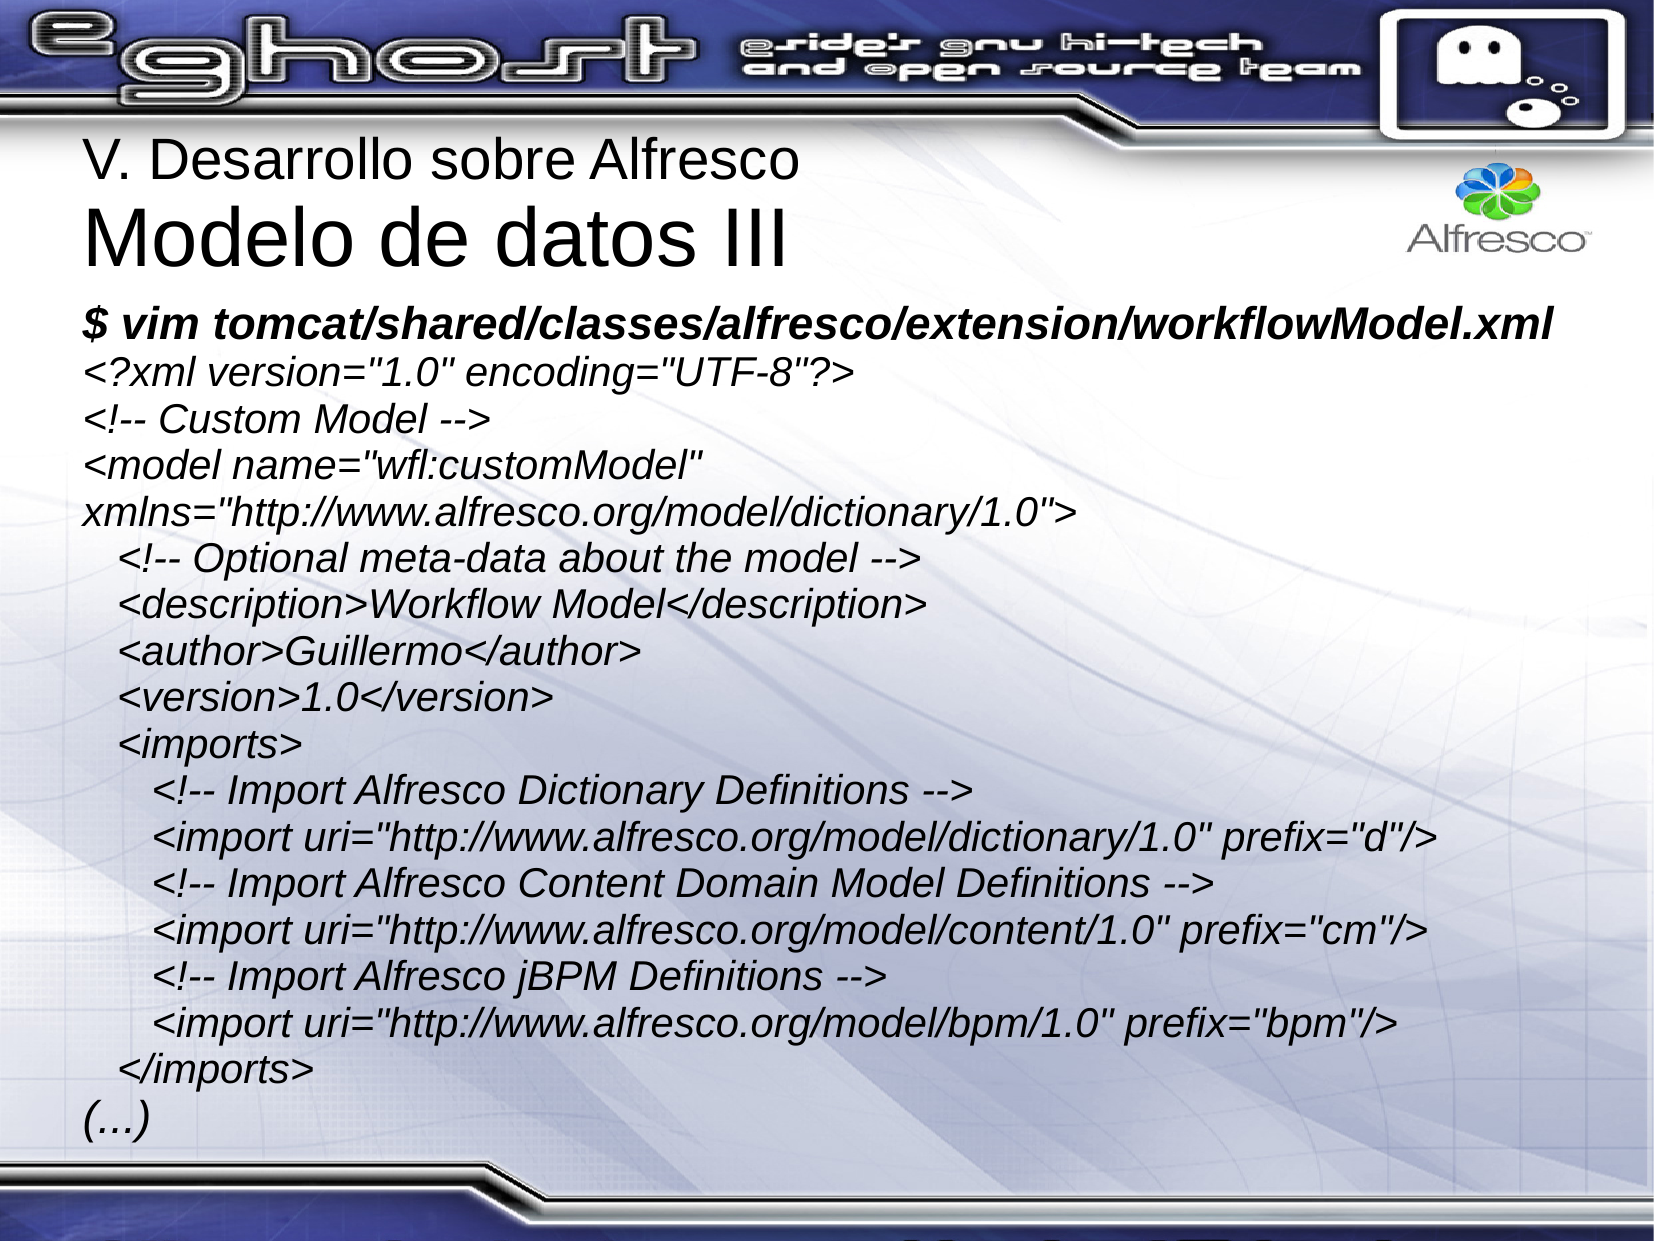

# V. Desarrollo sobre Alfresco Modelo de datos III
$ vim tomcat/shared/classes/alfresco/extension/workflowModel.xml
<?xml version="1.0" encoding="UTF-8"?>
<!-- Custom Model -->
<model name="wfl:customModel" xmlns="http://www.alfresco.org/model/dictionary/1.0">
 <!-- Optional meta-data about the model -->
 <description>Workflow Model</description>
 <author>Guillermo</author>
 <version>1.0</version>
 <imports>
 <!-- Import Alfresco Dictionary Definitions -->
 <import uri="http://www.alfresco.org/model/dictionary/1.0" prefix="d"/>
 <!-- Import Alfresco Content Domain Model Definitions -->
 <import uri="http://www.alfresco.org/model/content/1.0" prefix="cm"/>
 <!-- Import Alfresco jBPM Definitions -->
 <import uri="http://www.alfresco.org/model/bpm/1.0" prefix="bpm"/>
 </imports>
(...)